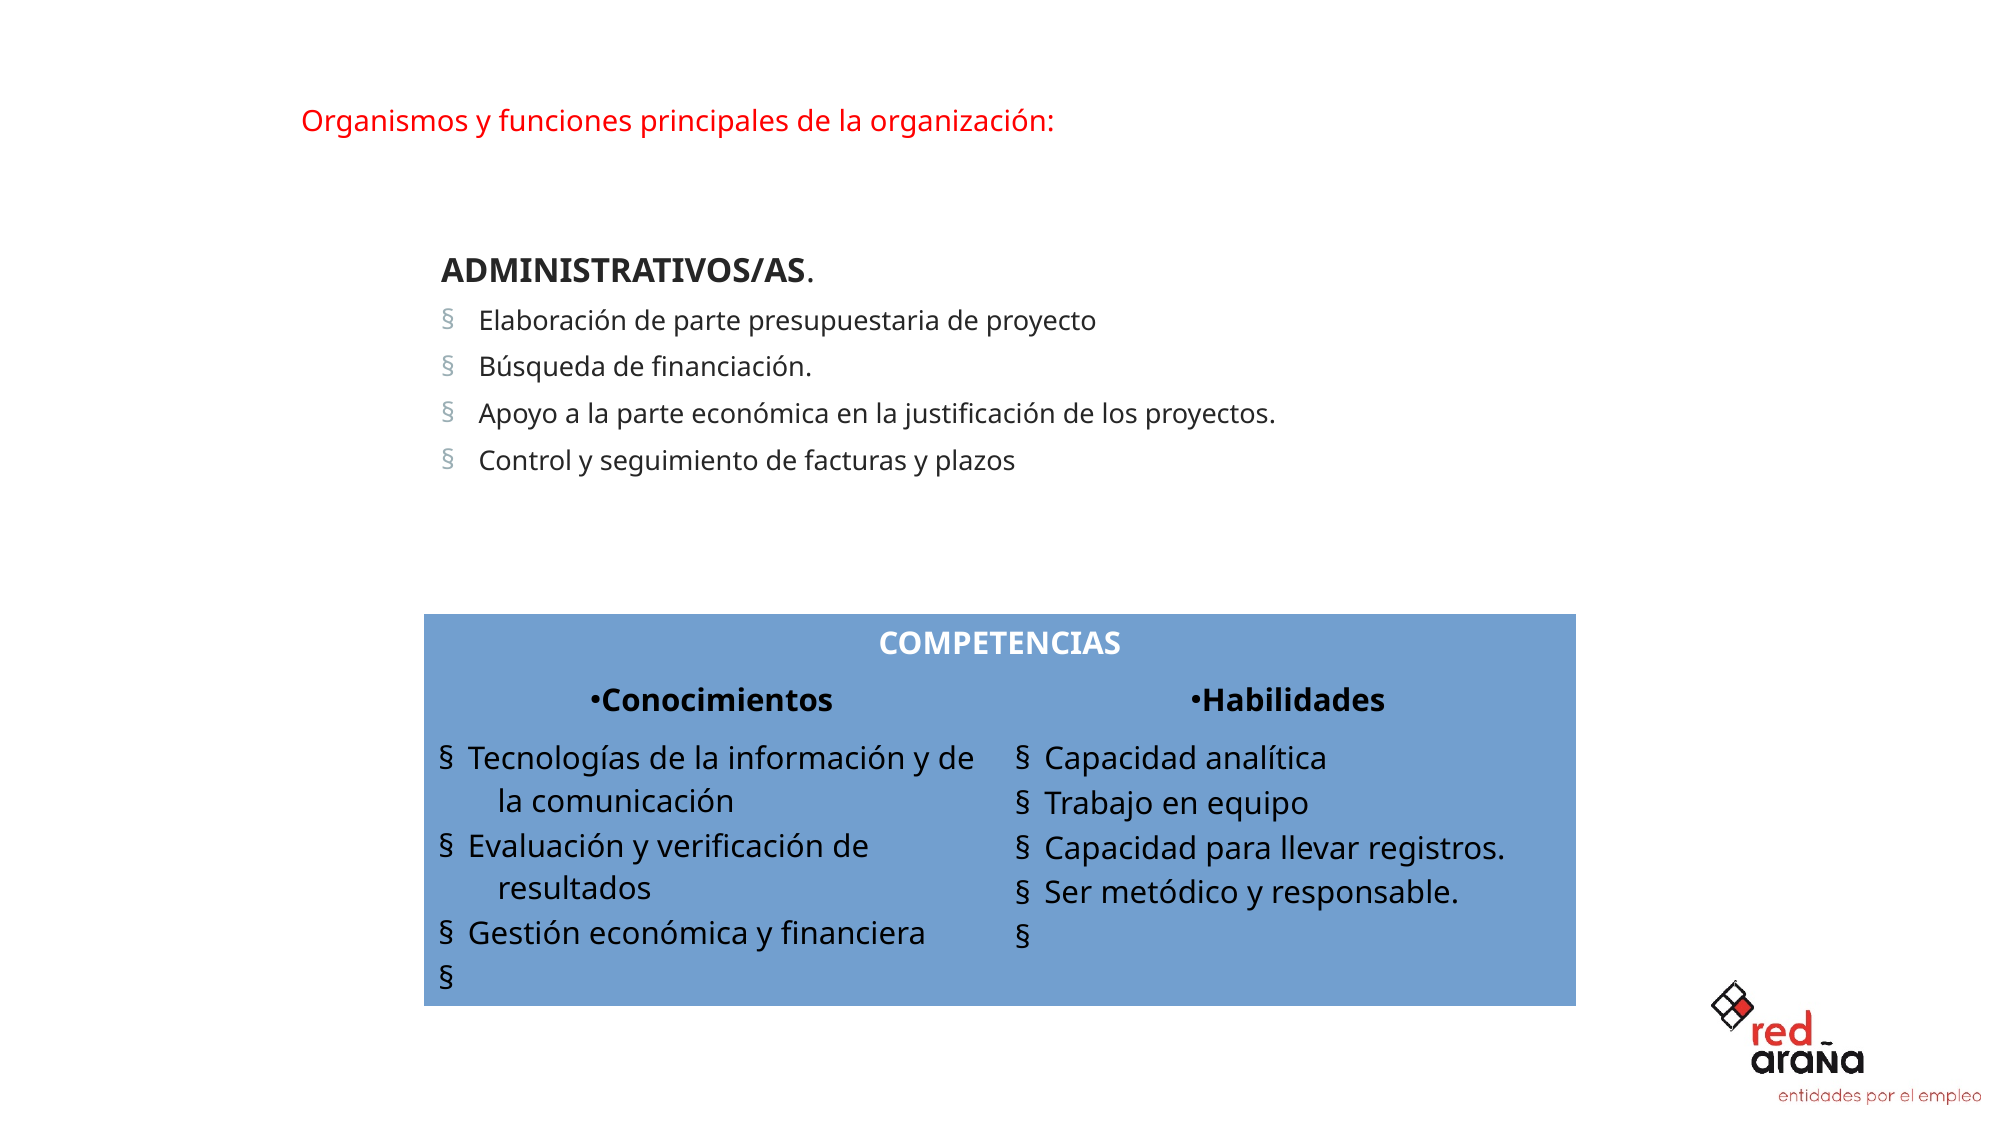

Organismos y funciones principales de la organización:
# ADMINISTRATIVOS/AS.
Elaboración de parte presupuestaria de proyecto
Búsqueda de financiación.
Apoyo a la parte económica en la justificación de los proyectos.
Control y seguimiento de facturas y plazos
| COMPETENCIAS | |
| --- | --- |
| Conocimientos | Habilidades |
| Tecnologías de la información y de la comunicación Evaluación y verificación de resultados Gestión económica y financiera | Capacidad analítica Trabajo en equipo Capacidad para llevar registros. Ser metódico y responsable. |